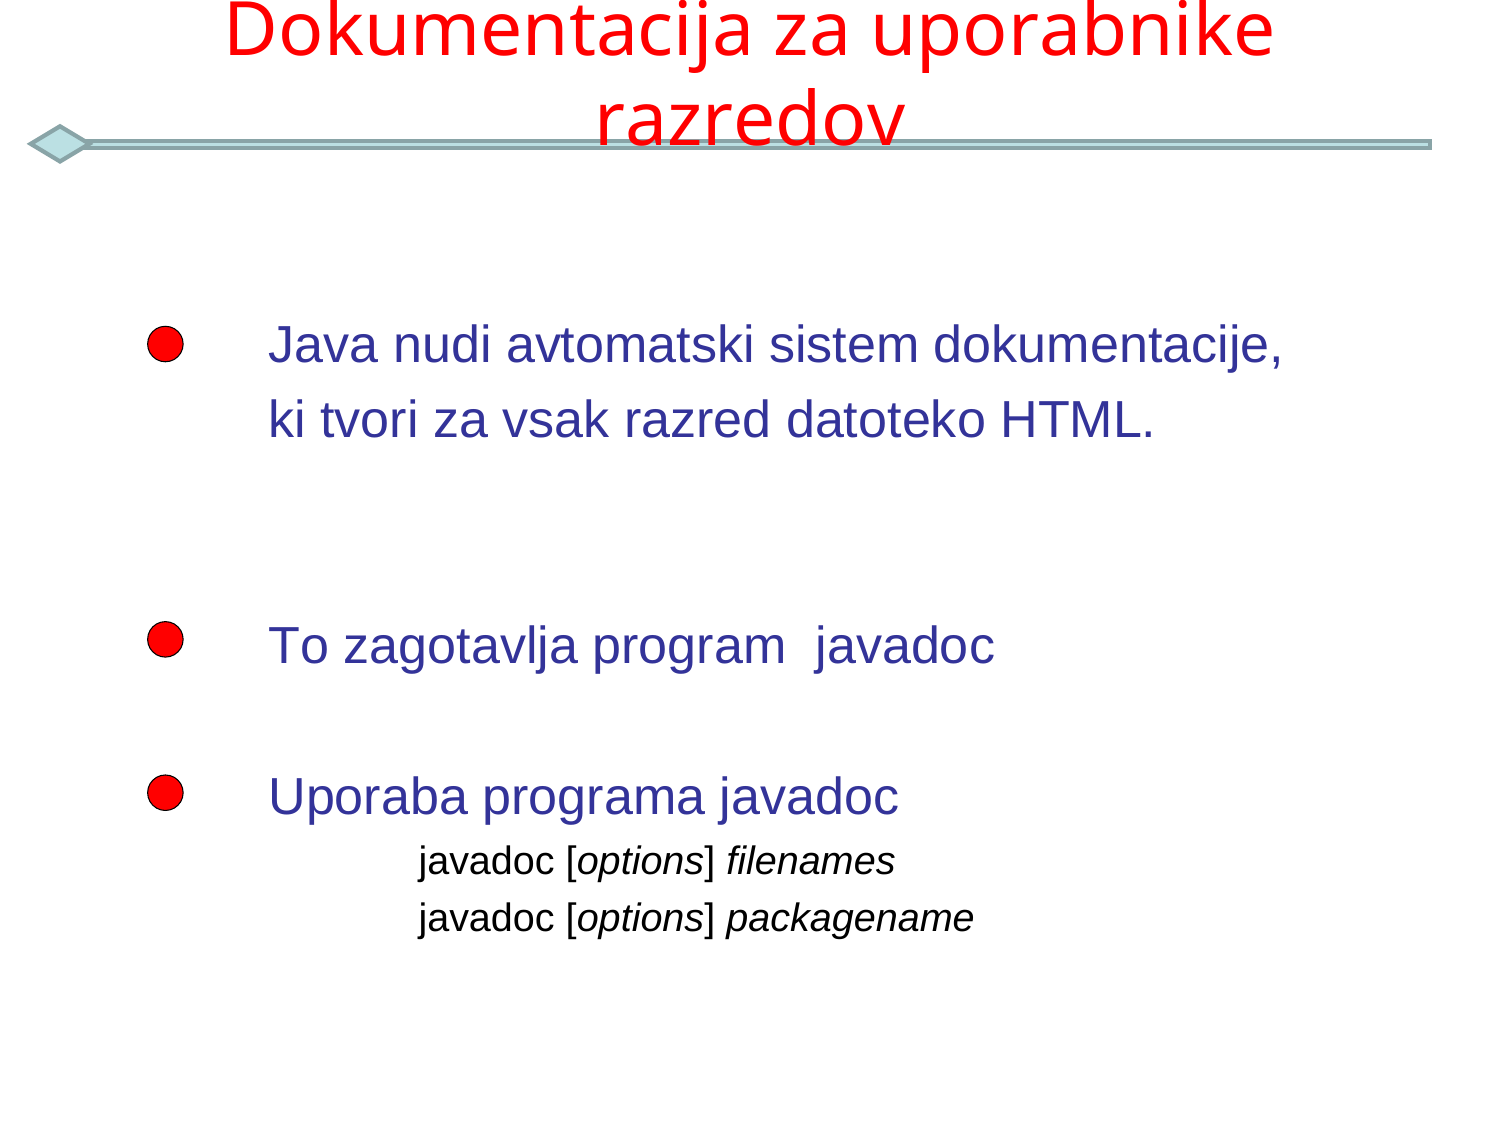

Dokumentacija za uporabnike razredov
# Java nudi avtomatski sistem dokumentacije,
ki tvori za vsak razred datoteko HTML.
To zagotavlja program javadoc
Uporaba programa javadoc
javadoc [options] filenames
javadoc [options] packagename